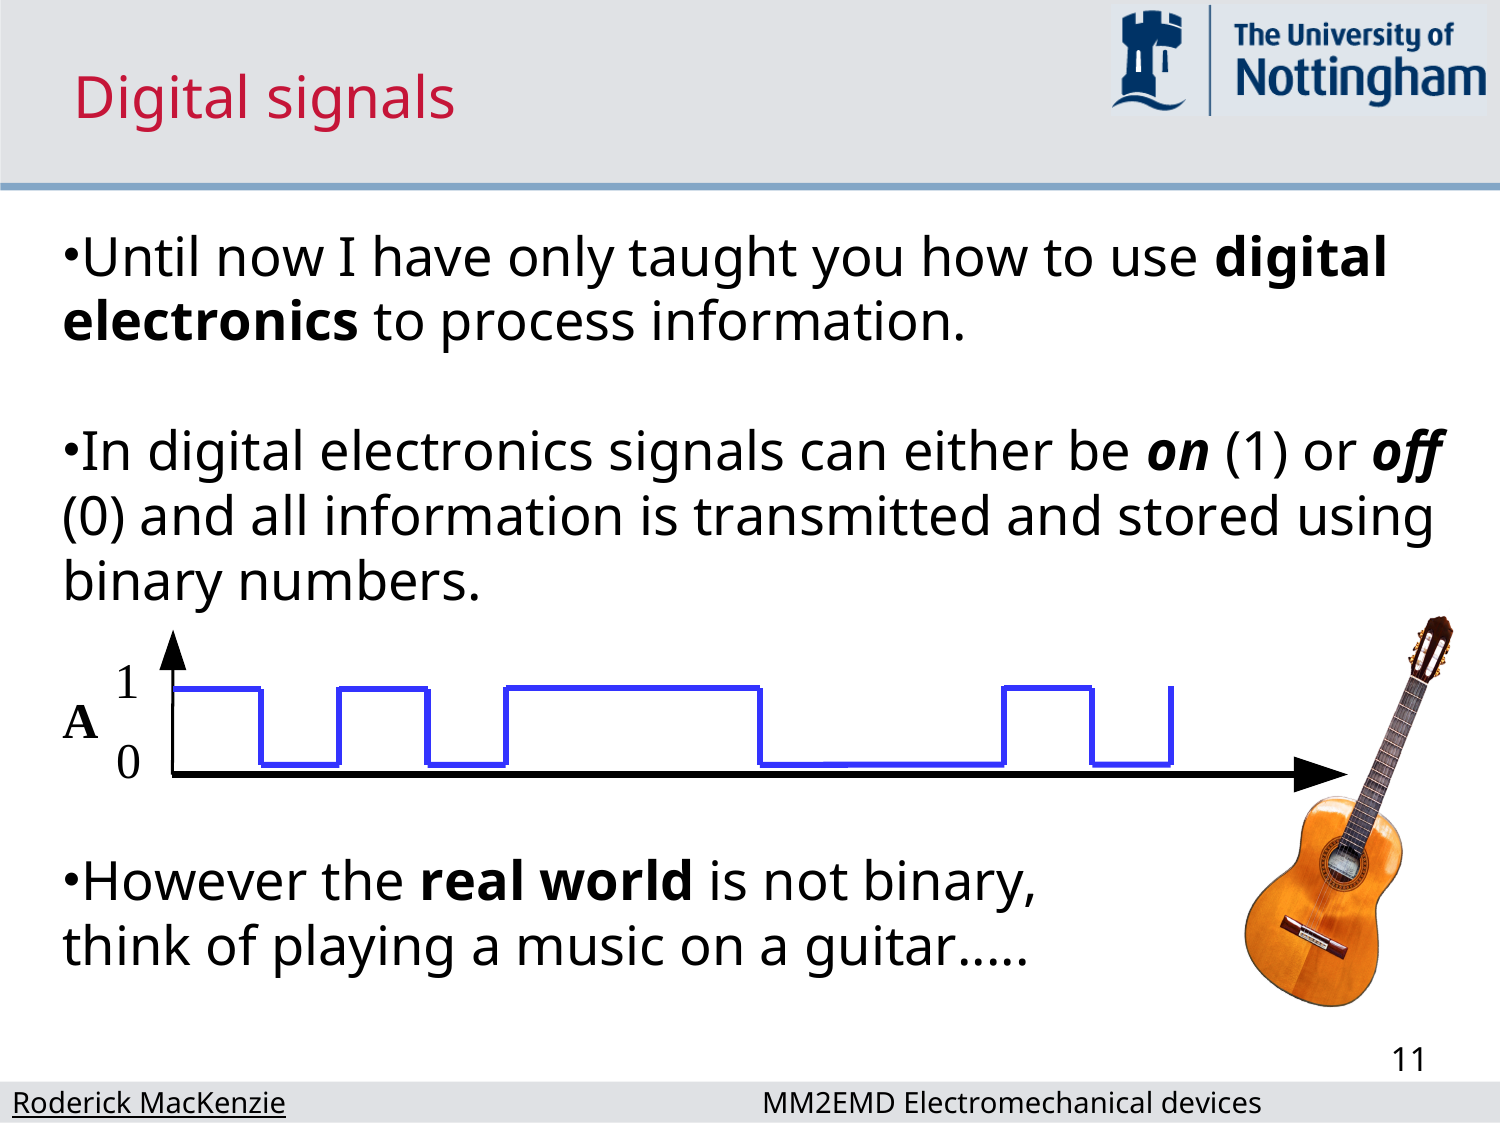

# Digital signals
Until now I have only taught you how to use digital electronics to process information.
In digital electronics signals can either be on (1) or off (0) and all information is transmitted and stored using binary numbers.
1
A
However the real world is not binary, think of playing a music on a guitar.....
0